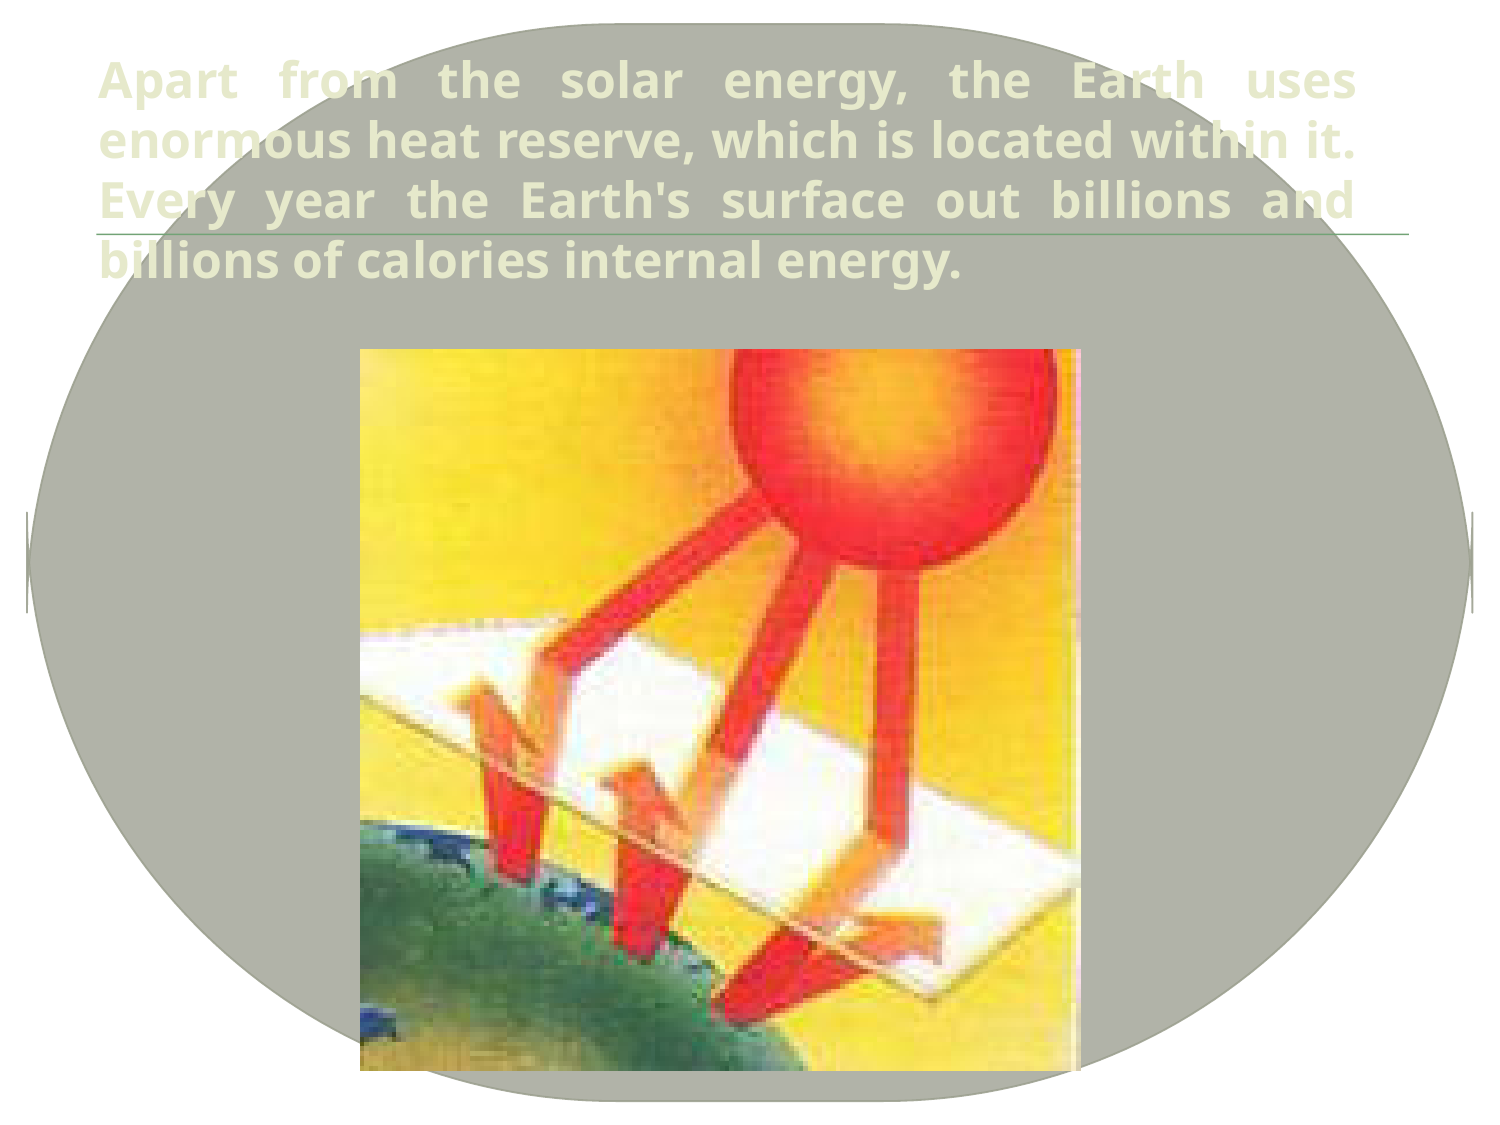

# Apart from the solar energy, the Earth uses enormous heat reserve, which is located within it. Every year the Earth's surface out billions and billions of calories internal energy.